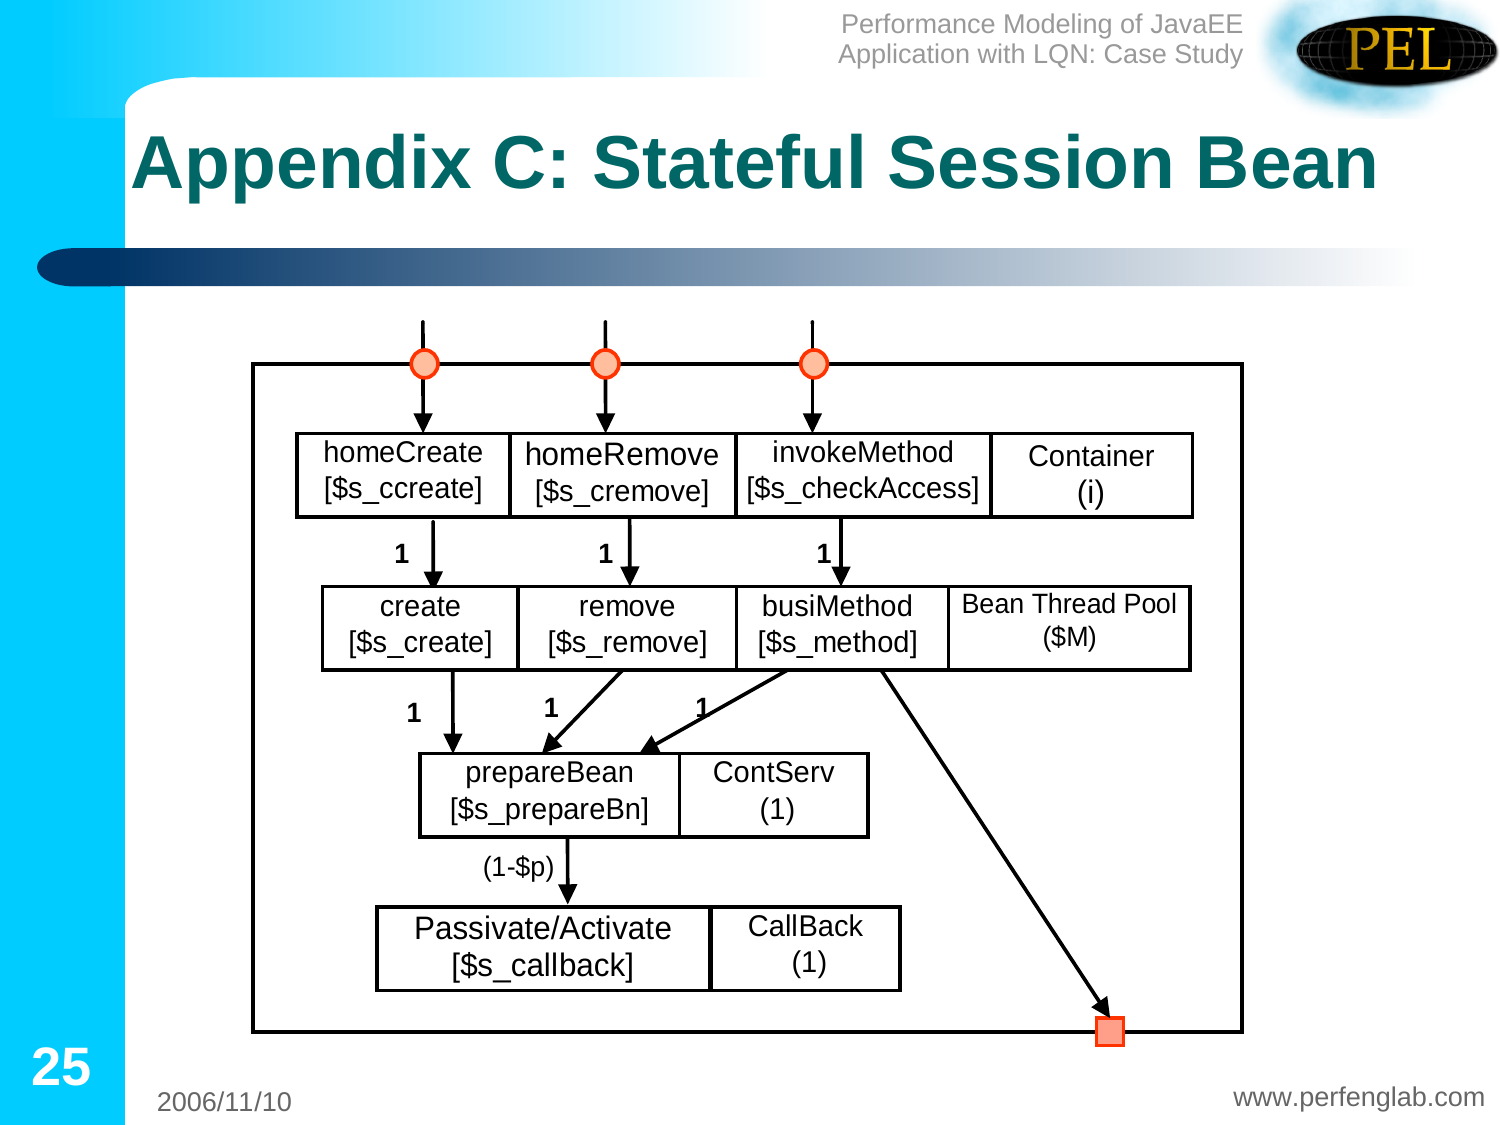

# Appendix C: Stateful Session Bean
25